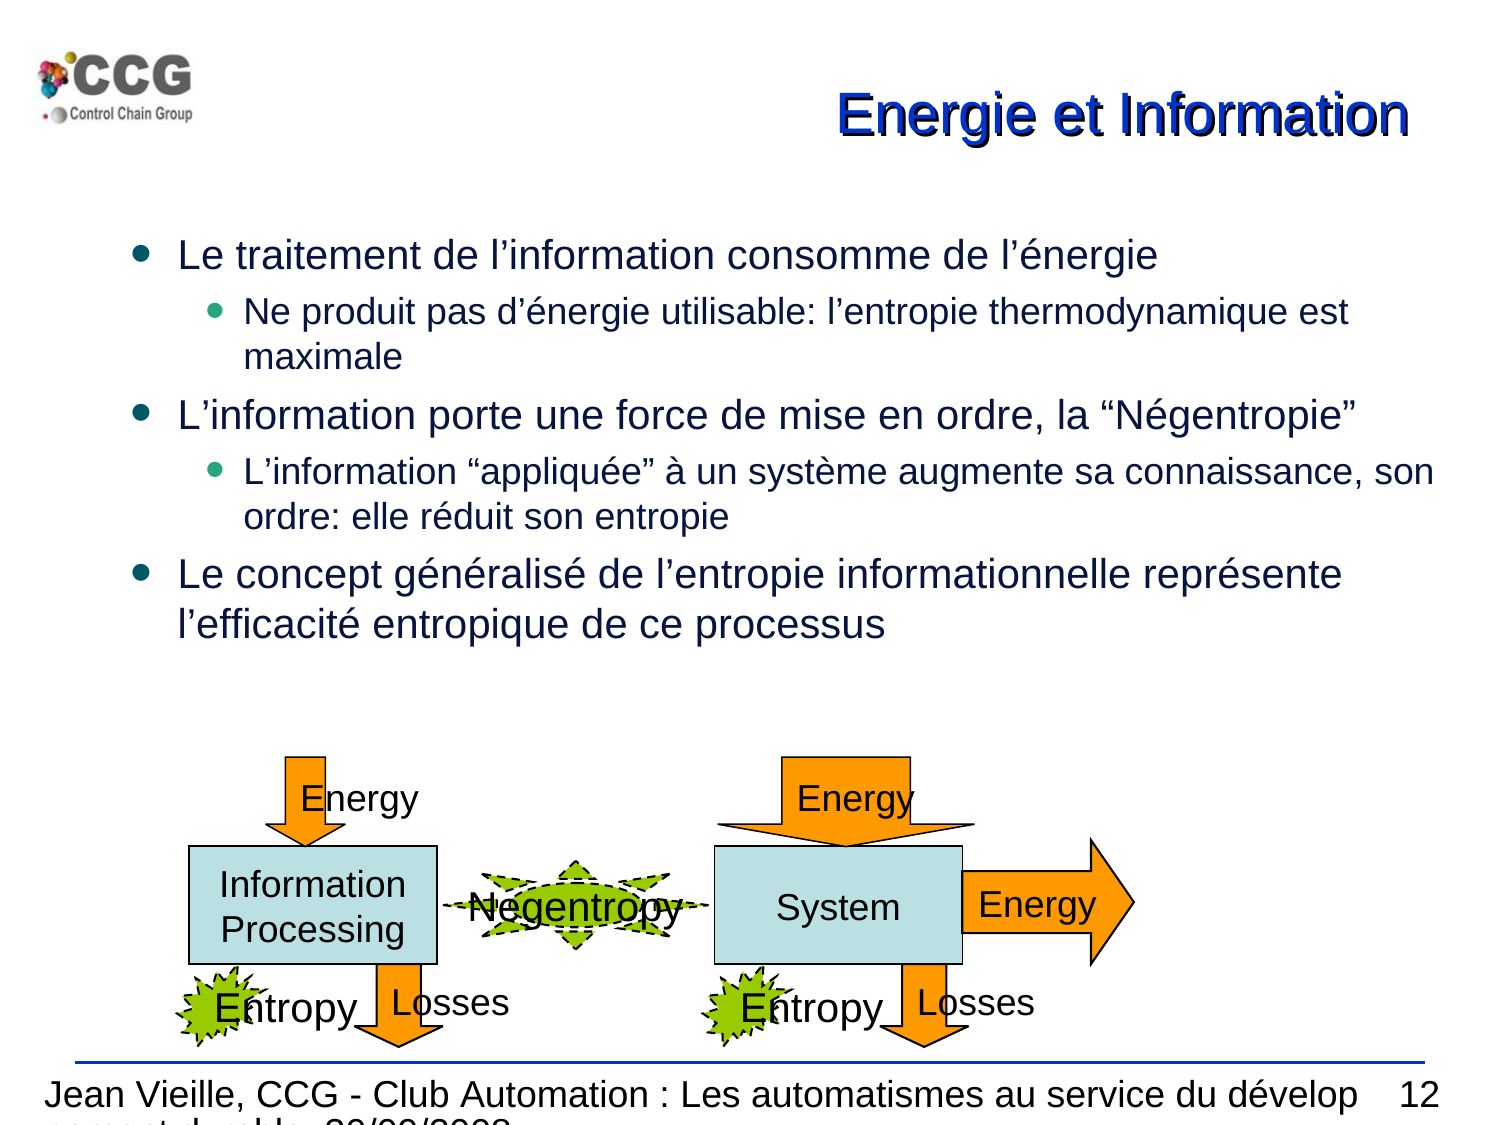

# Energie et Information
Le traitement de l’information consomme de l’énergie
Ne produit pas d’énergie utilisable: l’entropie thermodynamique est maximale
L’information porte une force de mise en ordre, la “Négentropie”
L’information “appliquée” à un système augmente sa connaissance, son ordre: elle réduit son entropie
Le concept généralisé de l’entropie informationnelle représente l’efficacité entropique de ce processus
Energy
Energy
Negentropy
Energy
Information
Processing
System
Entropy
Losses
Entropy
Losses
Jean Vieille, CCG - Club Automation : Les automatismes au service du développement durable  30/09/2008
12